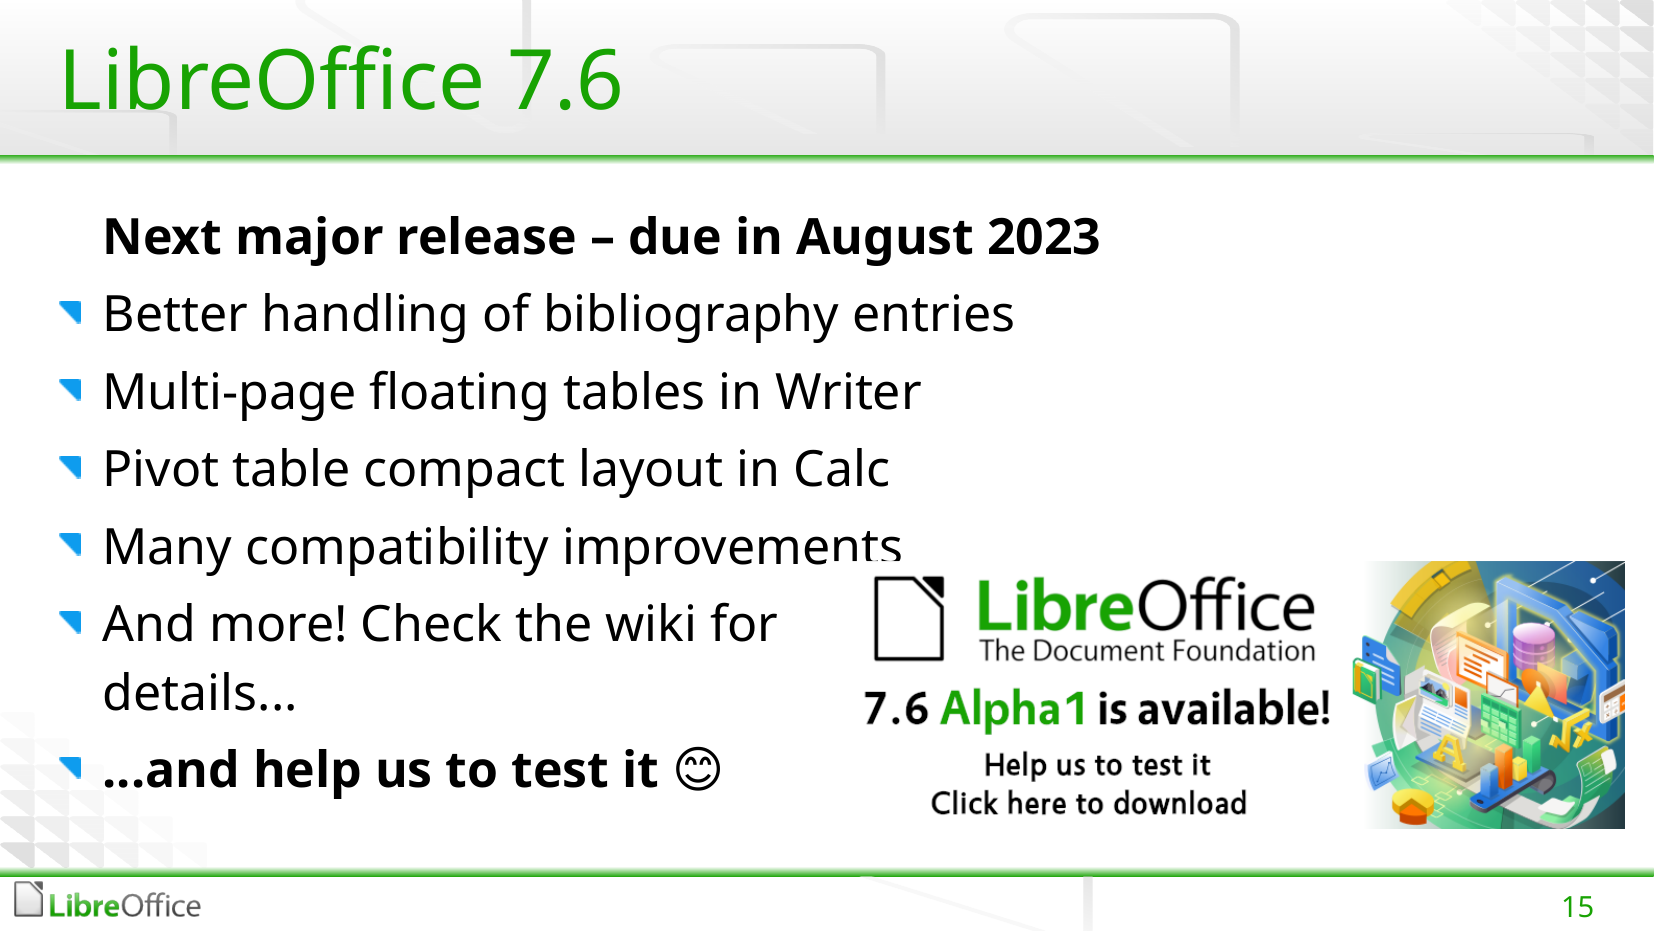

# LibreOffice 7.6
Next major release – due in August 2023
Better handling of bibliography entries
Multi-page floating tables in Writer
Pivot table compact layout in Calc
Many compatibility improvements
And more! Check the wiki for
details...
...and help us to test it 😊
15